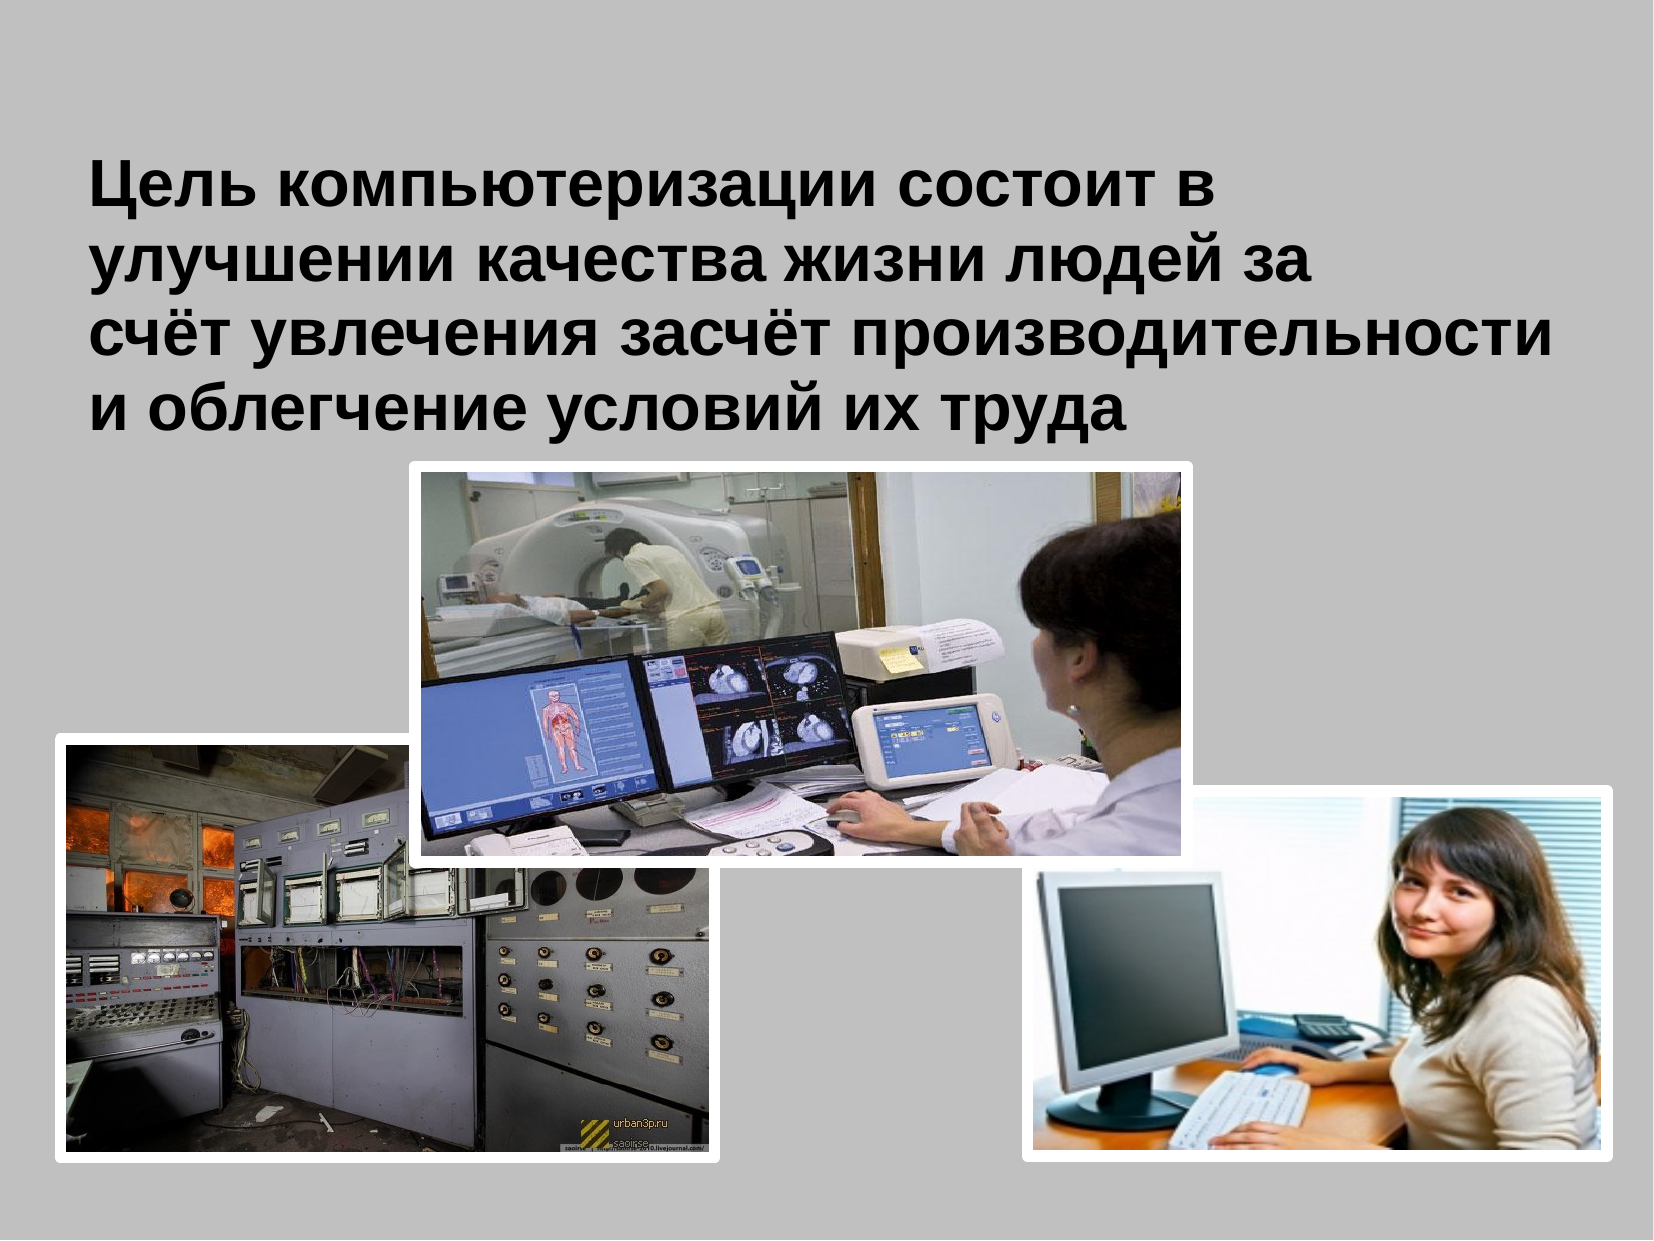

# Цель компьютеризации состоит в улучшении качества жизни людей за счёт увлечения засчёт производительности и облегчение условий их труда